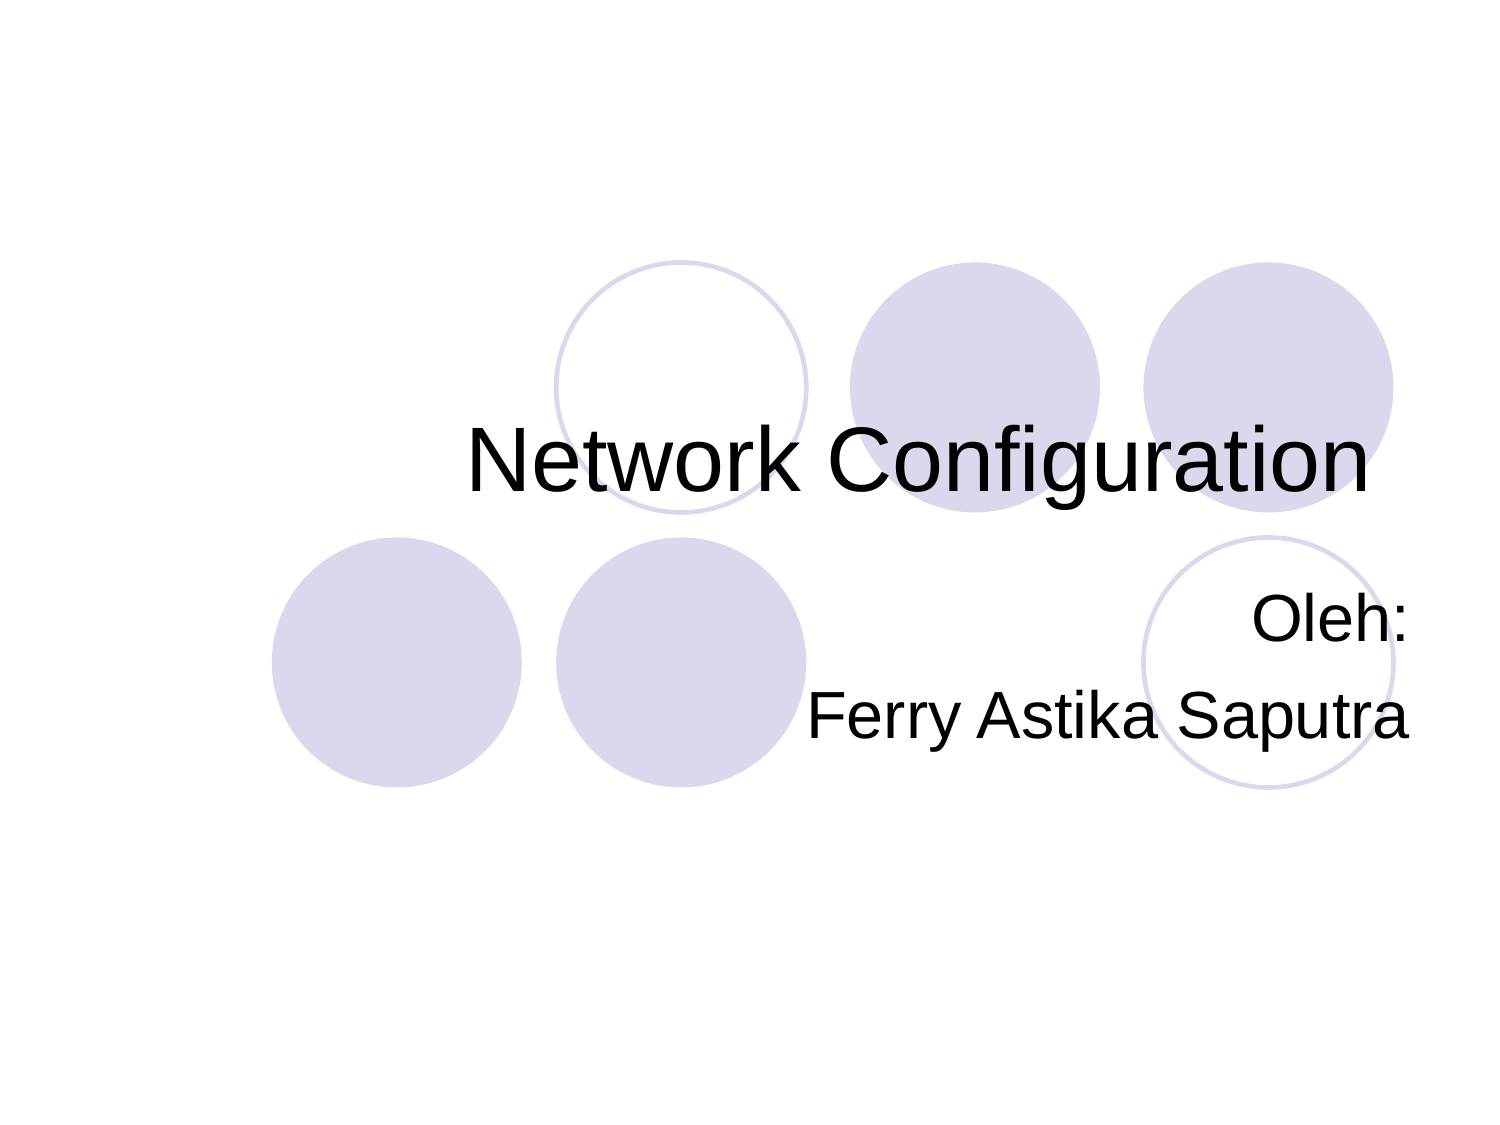

# Network Configuration
Oleh:
Ferry Astika Saputra